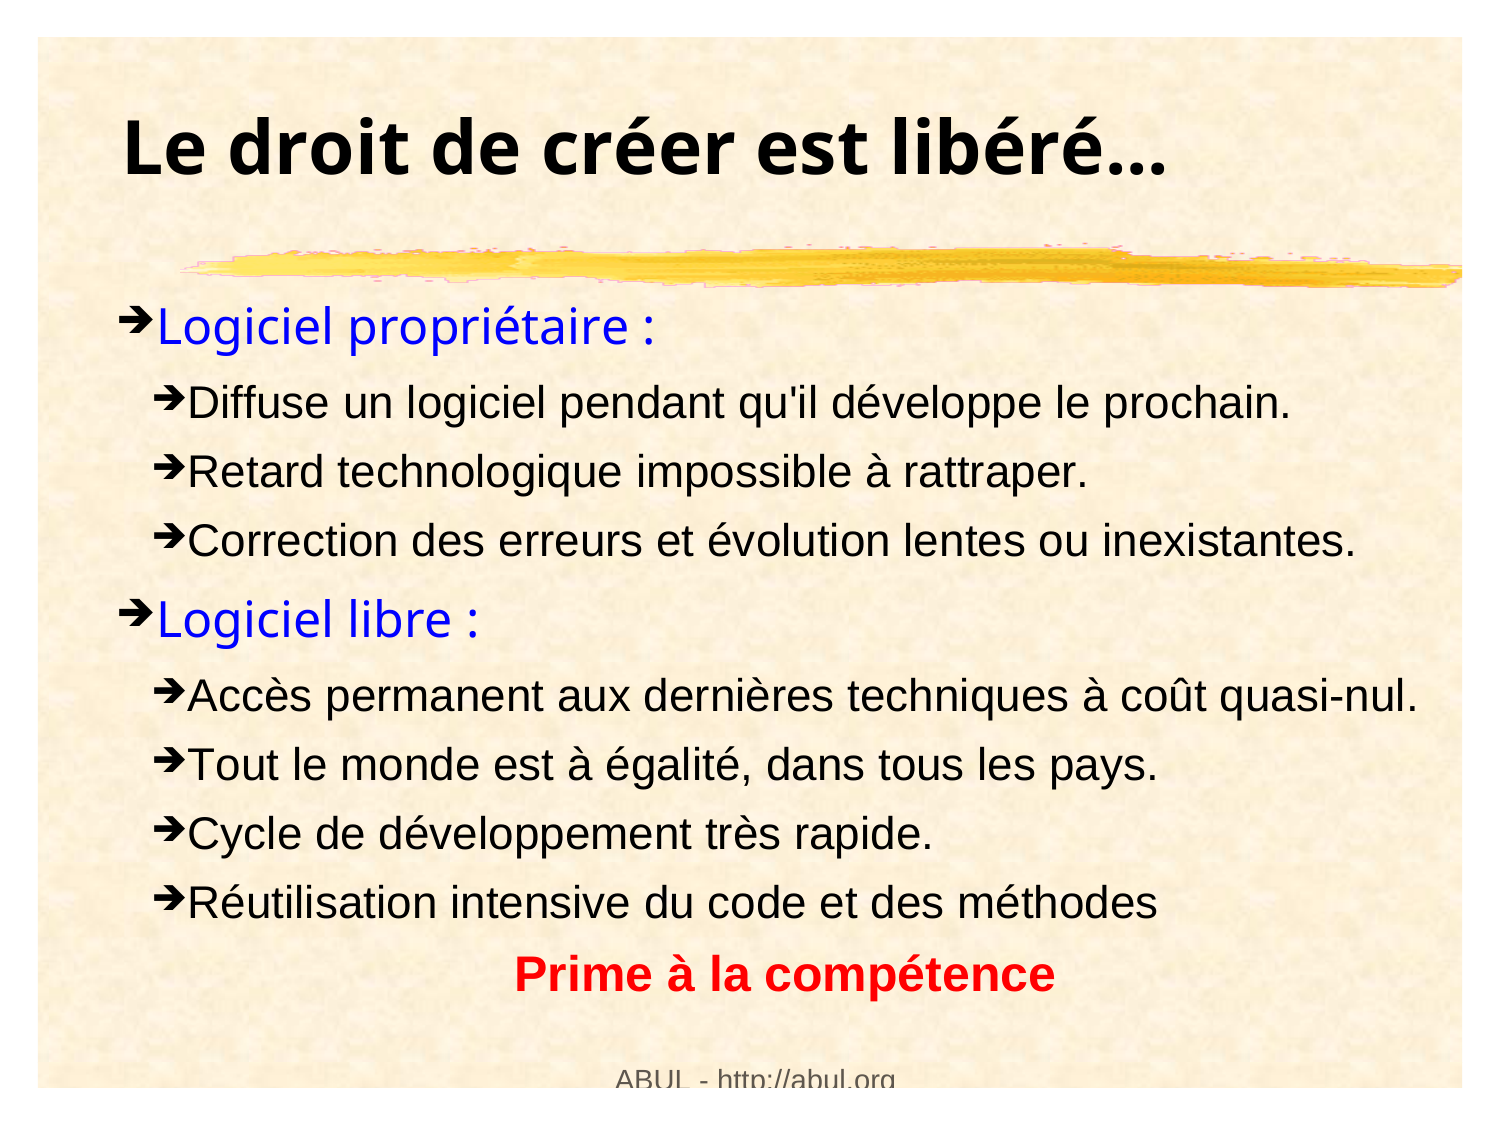

# Le droit de créer est libéré...
Logiciel propriétaire :
Diffuse un logiciel pendant qu'il développe le prochain.
Retard technologique impossible à rattraper.
Correction des erreurs et évolution lentes ou inexistantes.
Logiciel libre :
Accès permanent aux dernières techniques à coût quasi-nul.
Tout le monde est à égalité, dans tous les pays.
Cycle de développement très rapide.
Réutilisation intensive du code et des méthodes
Prime à la compétence